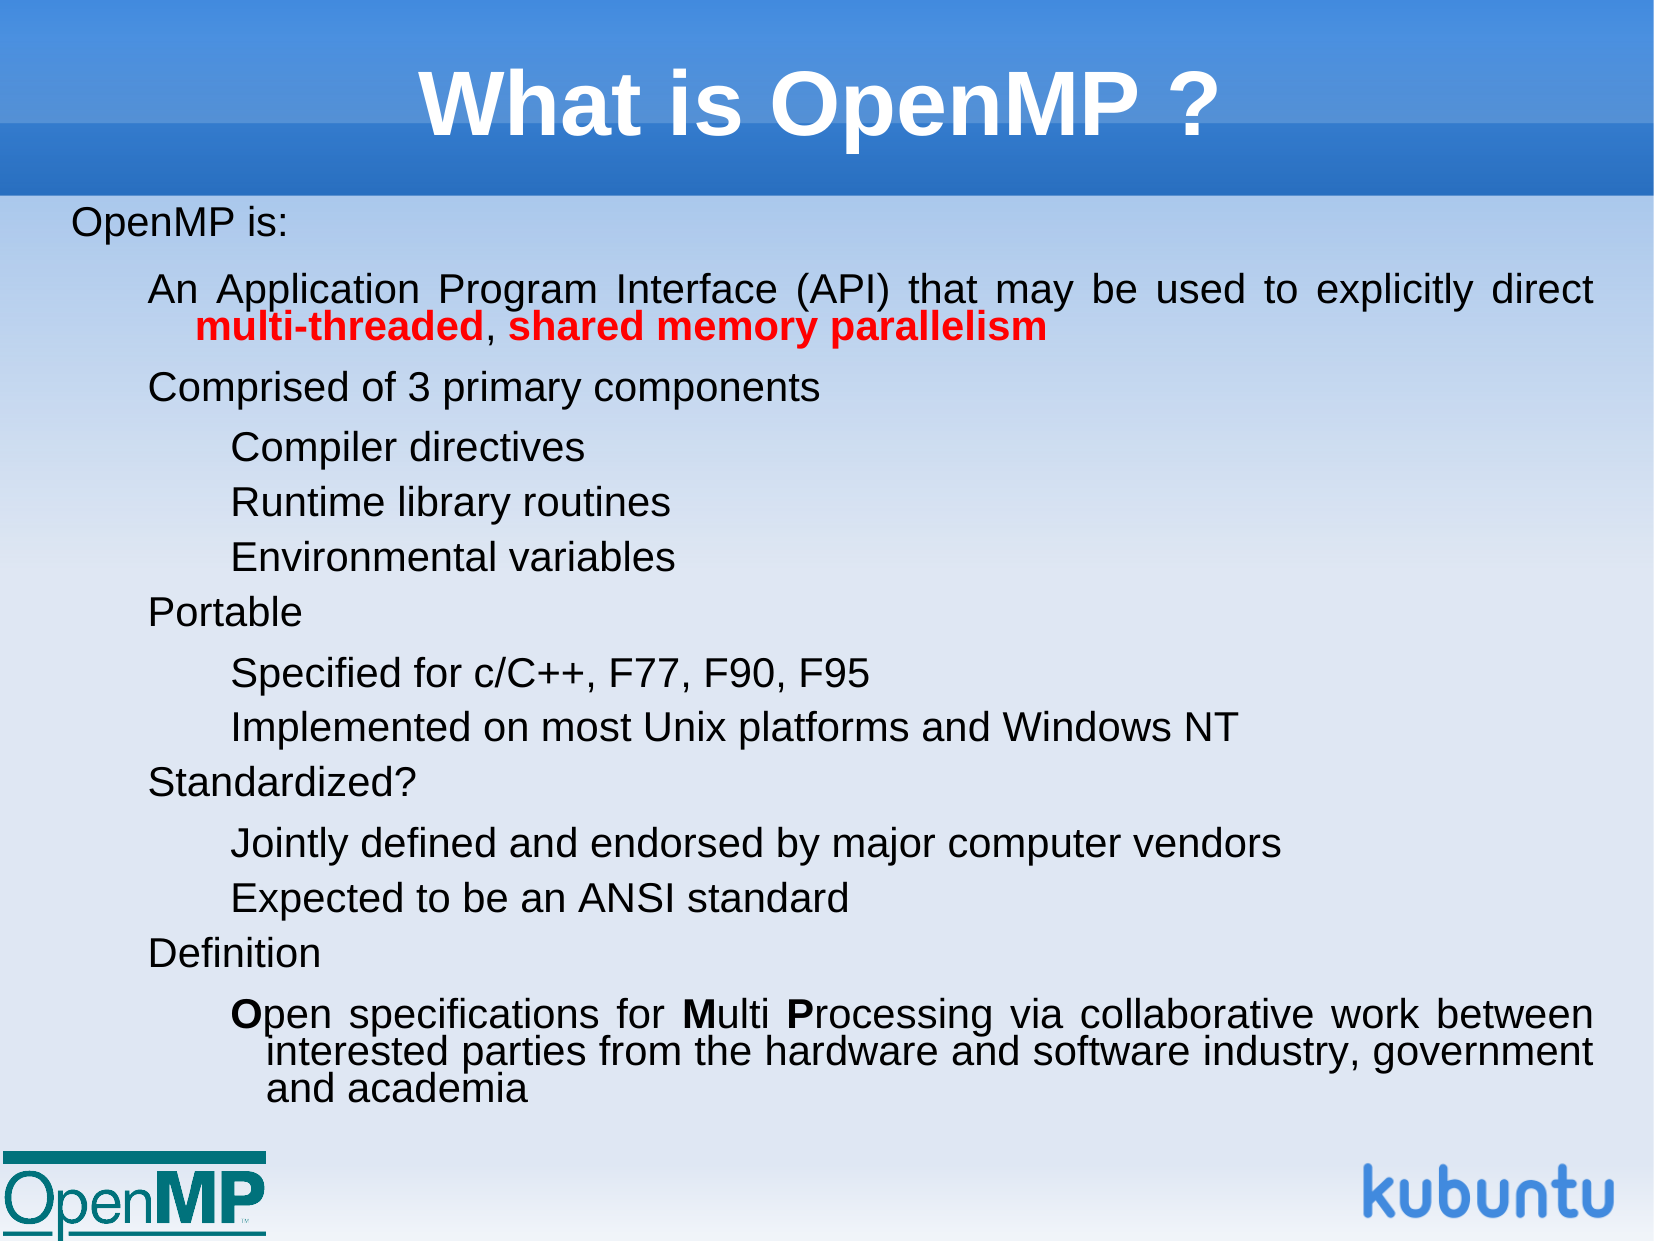

# What is OpenMP ?
OpenMP is:
An Application Program Interface (API) that may be used to explicitly direct multi-threaded, shared memory parallelism
Comprised of 3 primary components
Compiler directives
Runtime library routines
Environmental variables
Portable
Specified for c/C++, F77, F90, F95
Implemented on most Unix platforms and Windows NT
Standardized?
Jointly defined and endorsed by major computer vendors
Expected to be an ANSI standard
Definition
Open specifications for Multi Processing via collaborative work between interested parties from the hardware and software industry, government and academia